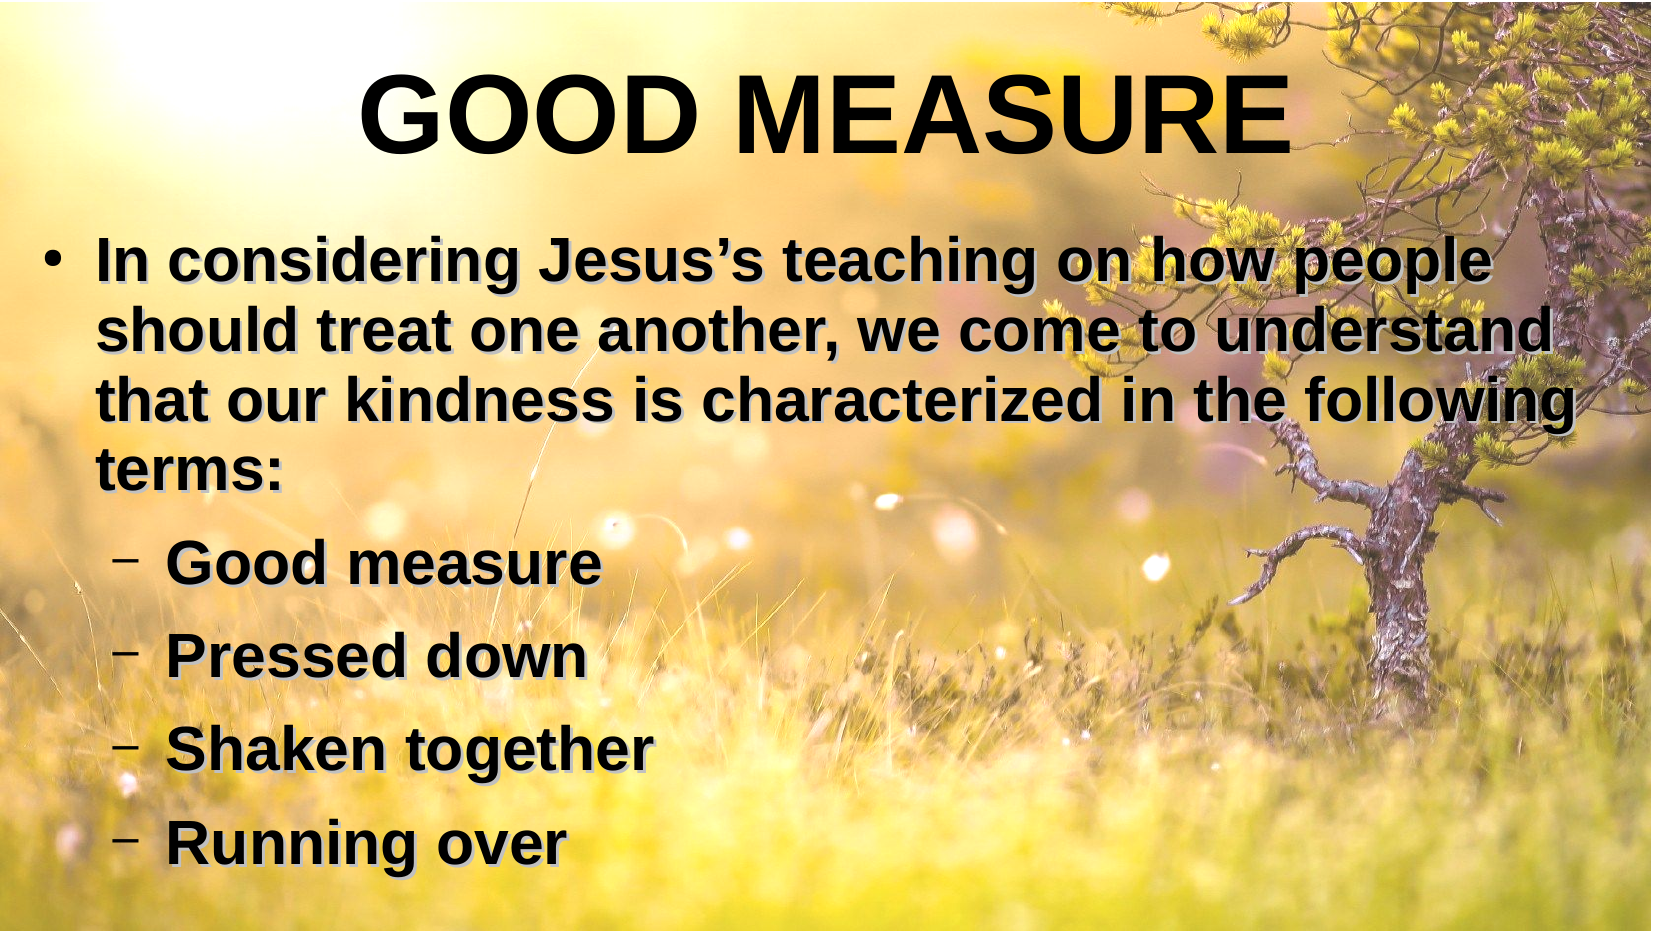

# GOOD MEASURE
In considering Jesus’s teaching on how people should treat one another, we come to understand that our kindness is characterized in the following terms:
Good measure
Pressed down
Shaken together
Running over